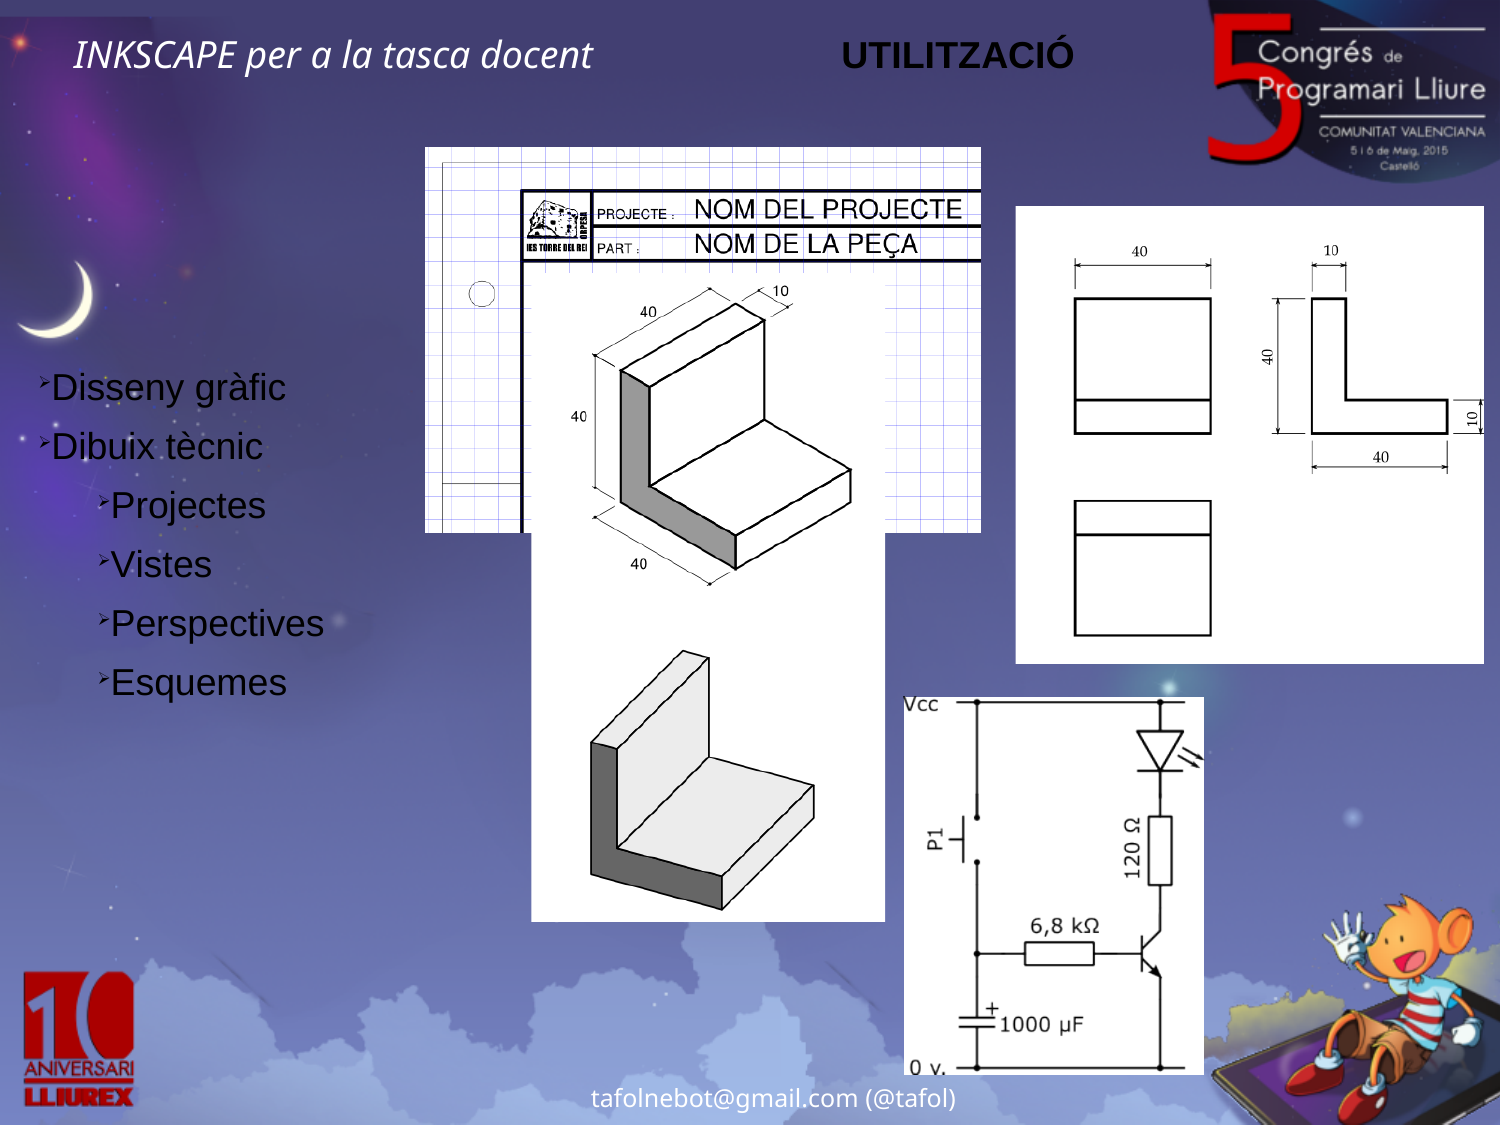

UTILITZACIÓ
Disseny gràfic
Dibuix tècnic
Projectes
Vistes
Perspectives
Esquemes